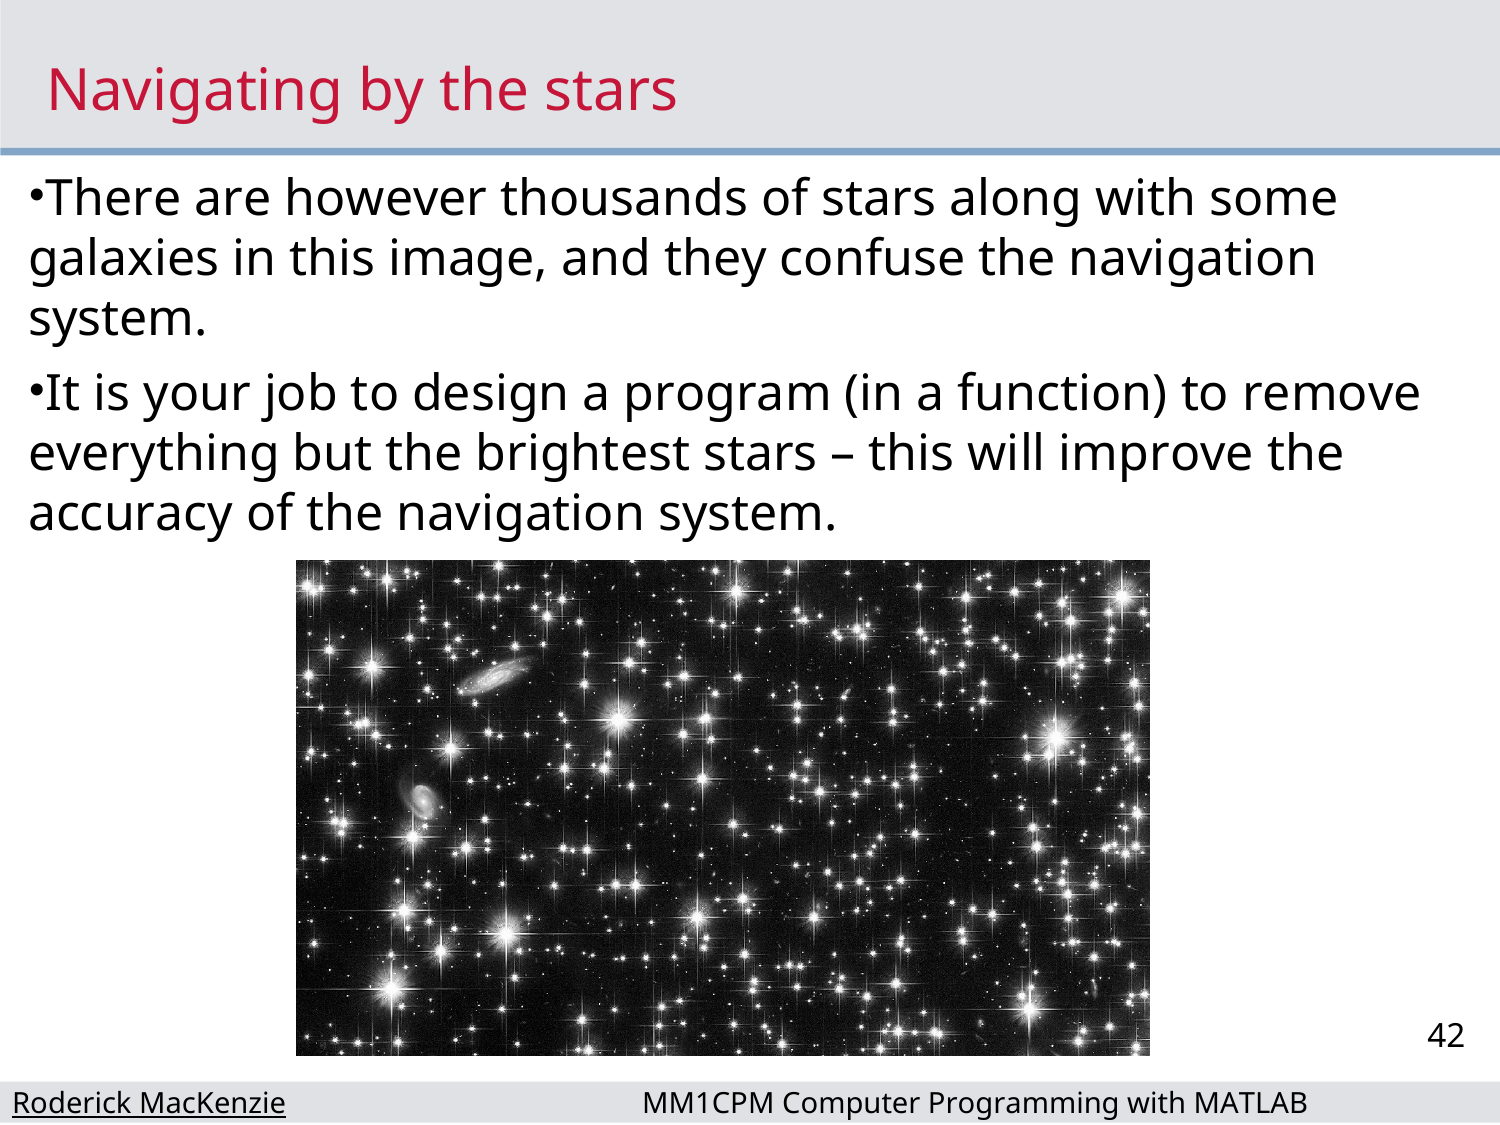

# Navigating by the stars
There are however thousands of stars along with some galaxies in this image, and they confuse the navigation system.
It is your job to design a program (in a function) to remove everything but the brightest stars – this will improve the accuracy of the navigation system.